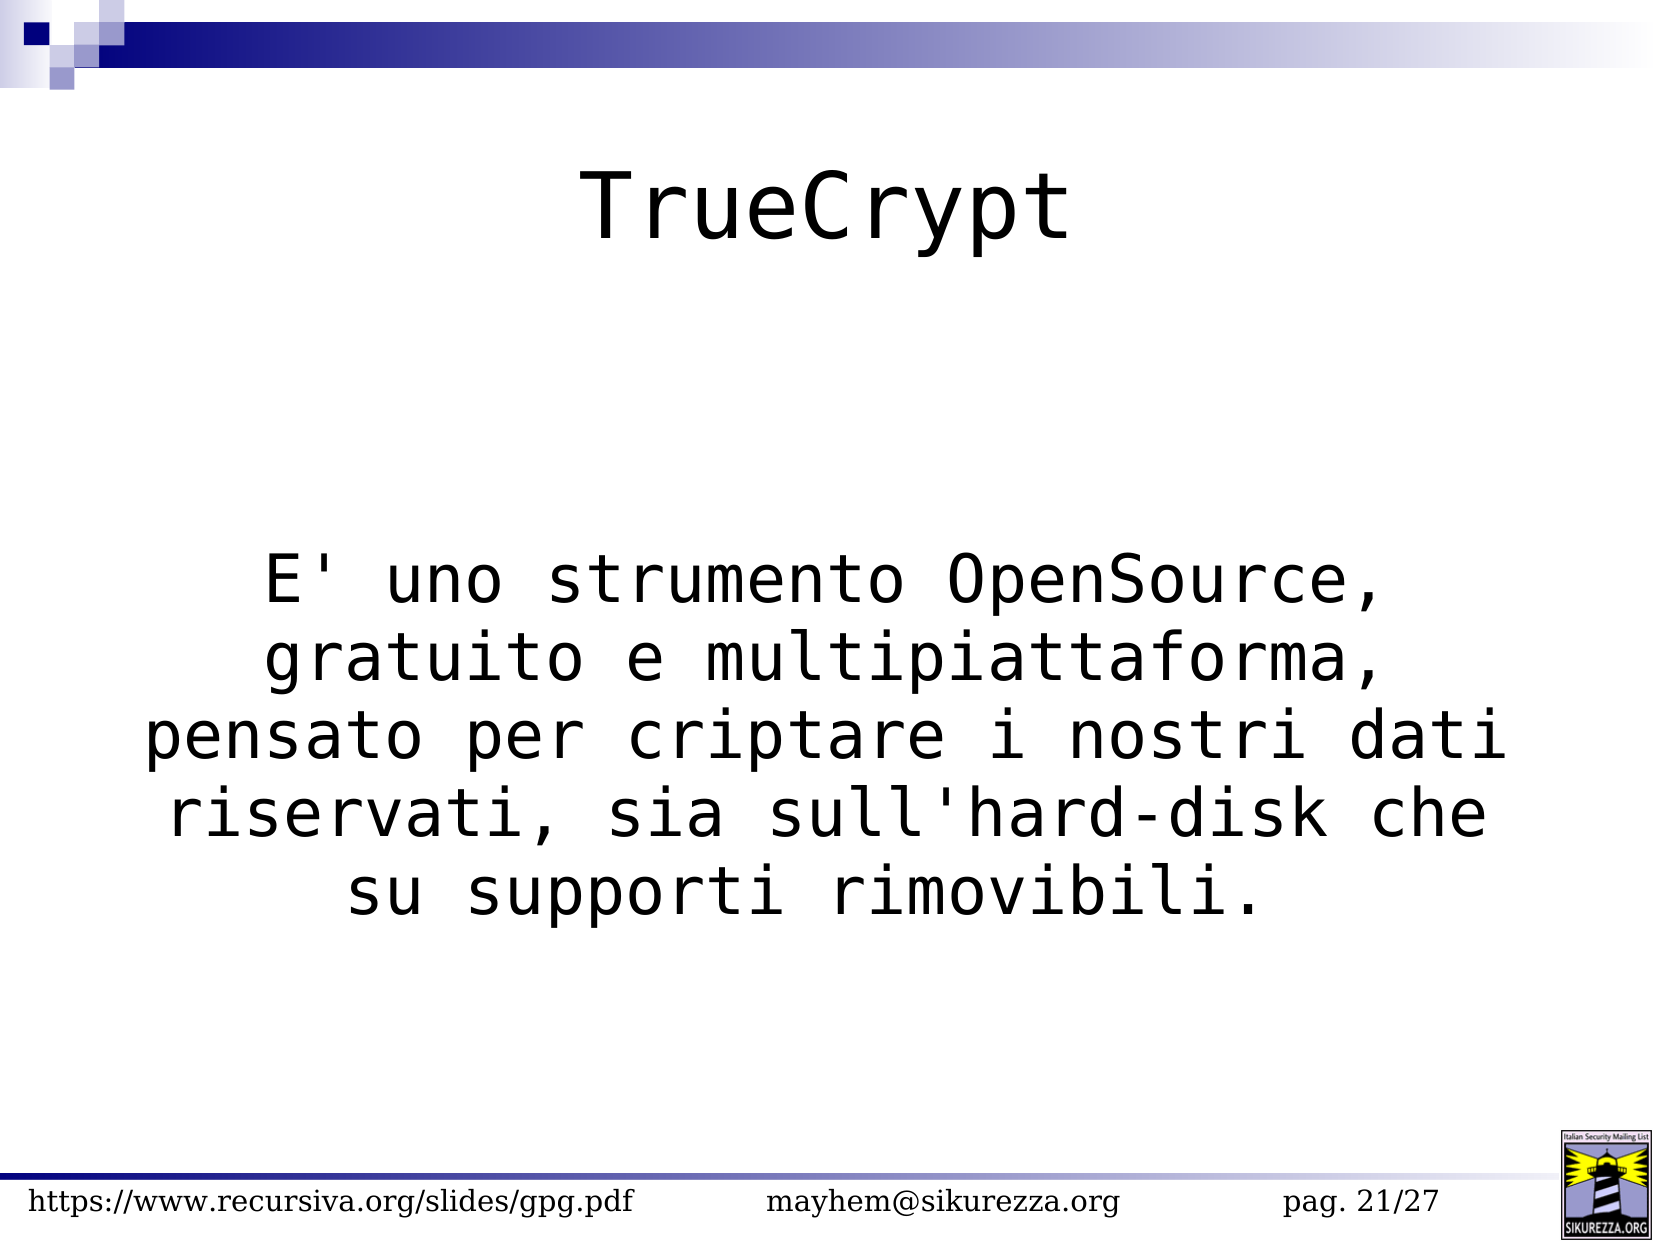

# TrueCrypt
E' uno strumento OpenSource, gratuito e multipiattaforma, pensato per criptare i nostri dati riservati, sia sull'hard-disk che su supporti rimovibili.